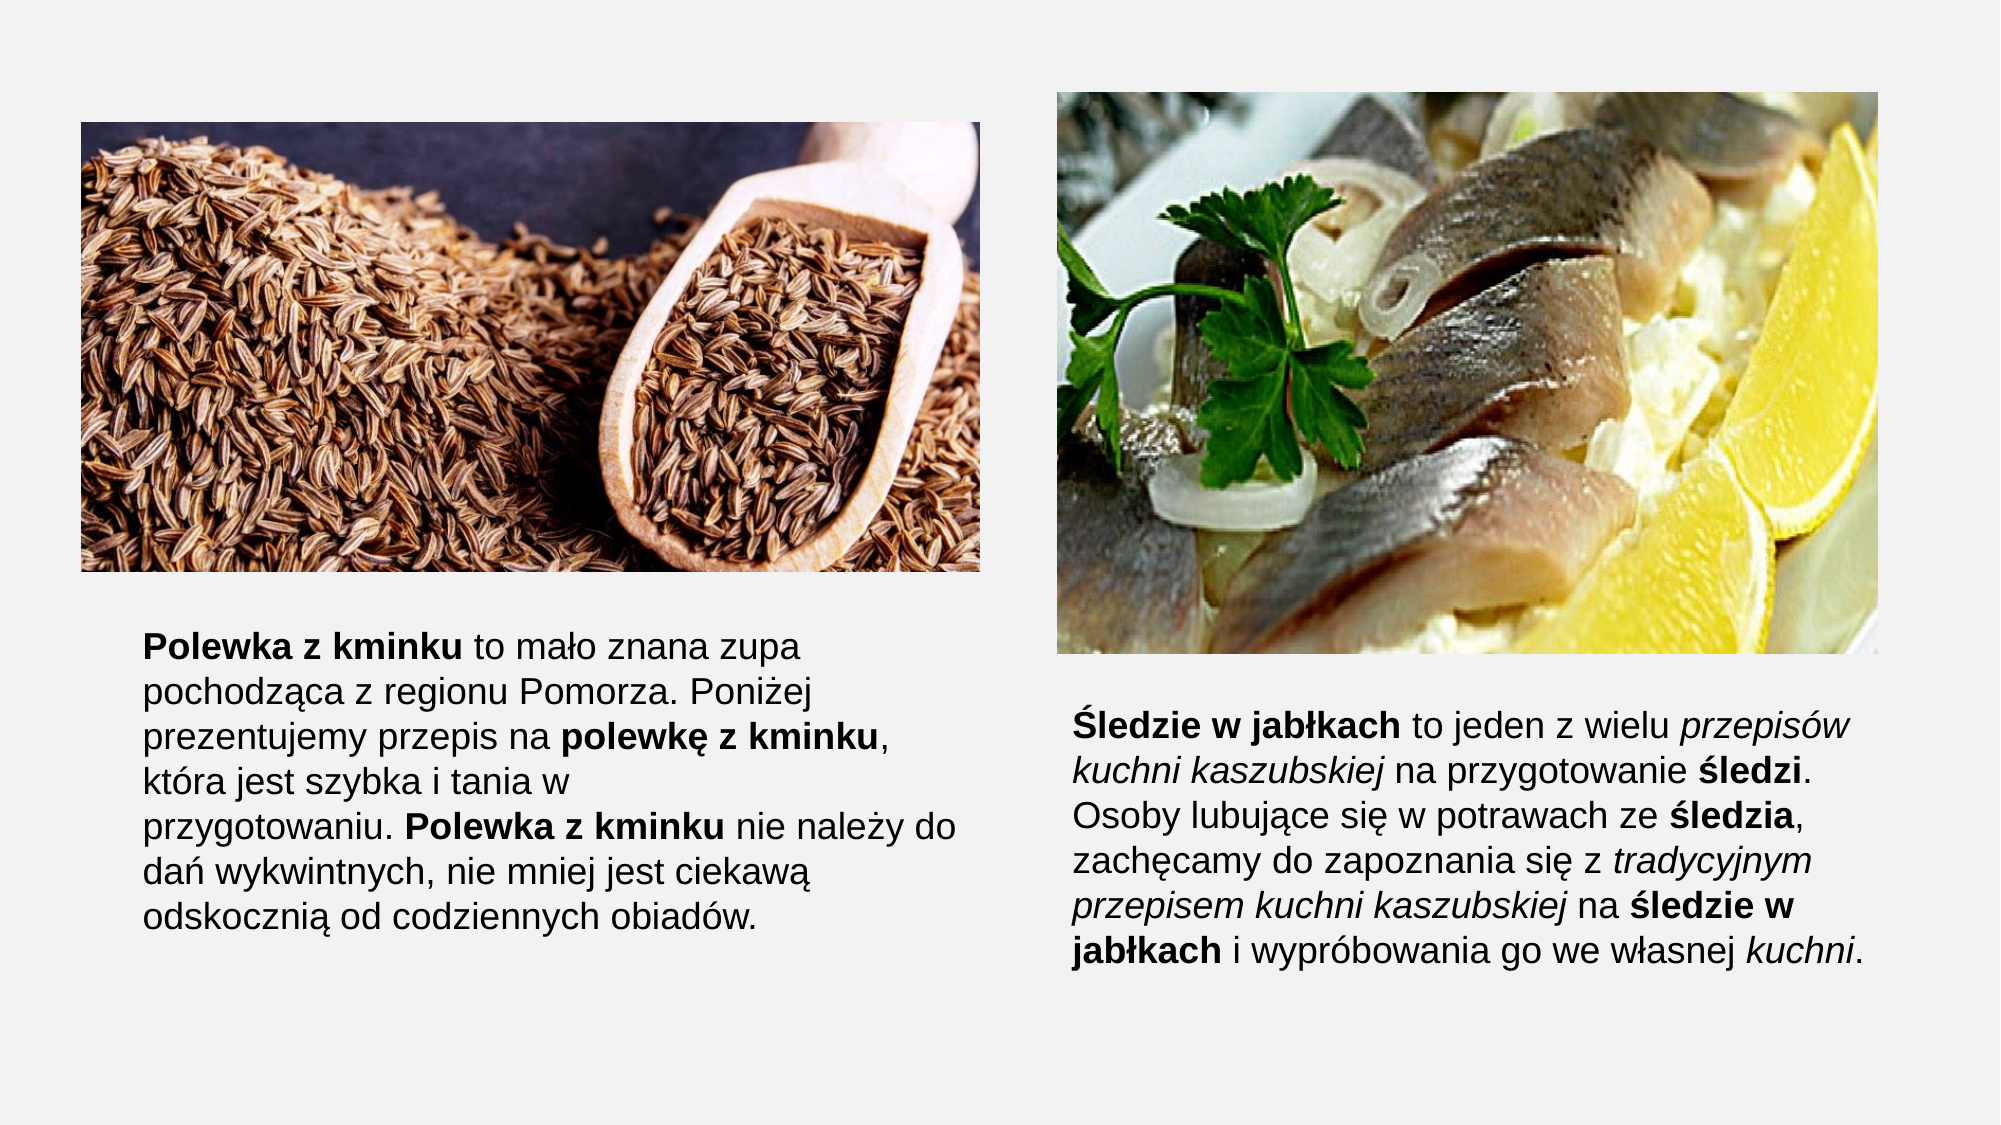

Polewka z kminku to mało znana zupa pochodząca z regionu Pomorza. Poniżej prezentujemy przepis na polewkę z kminku, która jest szybka i tania w przygotowaniu. Polewka z kminku nie należy do dań wykwintnych, nie mniej jest ciekawą odskocznią od codziennych obiadów.
Śledzie w jabłkach to jeden z wielu przepisów kuchni kaszubskiej na przygotowanie śledzi. Osoby lubujące się w potrawach ze śledzia, zachęcamy do zapoznania się z tradycyjnym przepisem kuchni kaszubskiej na śledzie w jabłkach i wypróbowania go we własnej kuchni.